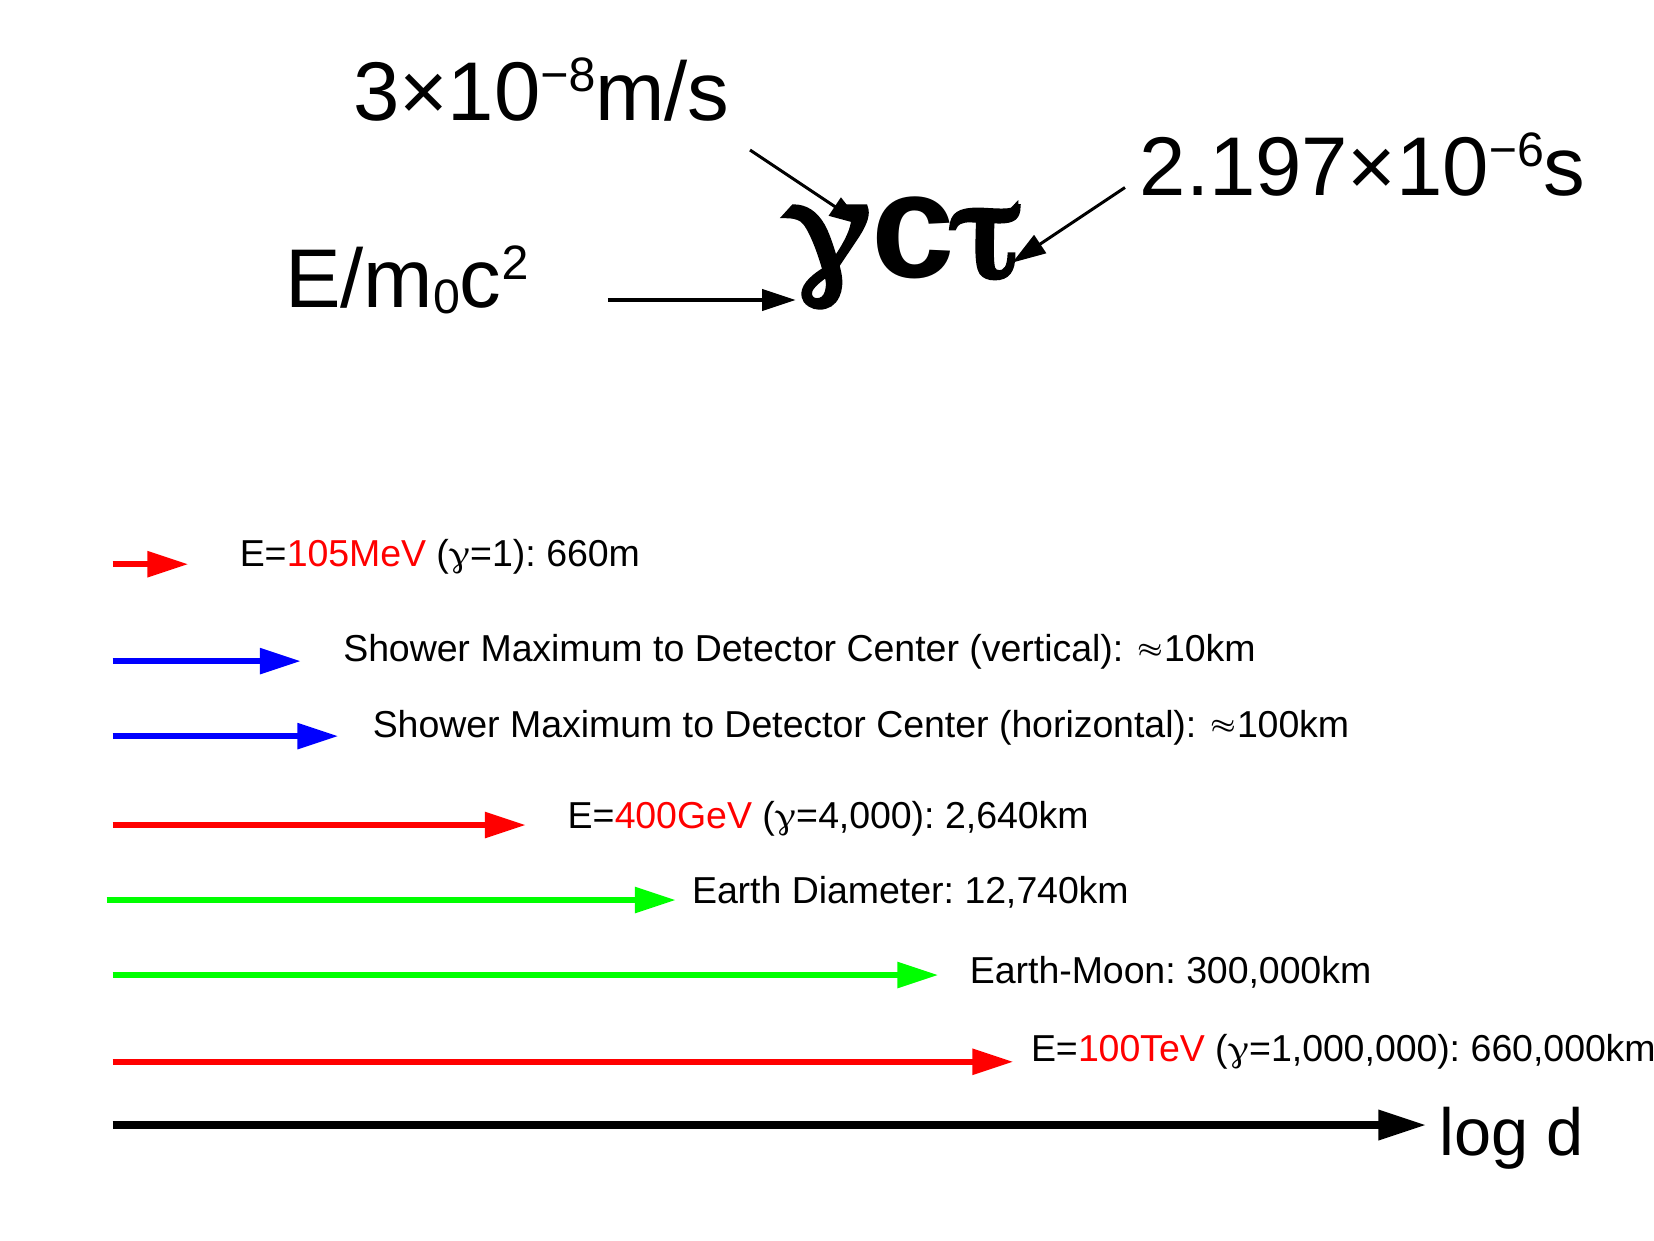

3×10−8m/s
2.197×10−6s
gct
E/m0c2
E=105MeV (g=1): 660m
E=400GeV (g=4,000): 2,640km
E=100TeV (g=1,000,000): 660,000km
log d
Shower Maximum to Detector Center (vertical): 10km
Shower Maximum to Detector Center (horizontal): 100km
Earth Diameter: 12,740km
Earth-Moon: 300,000km